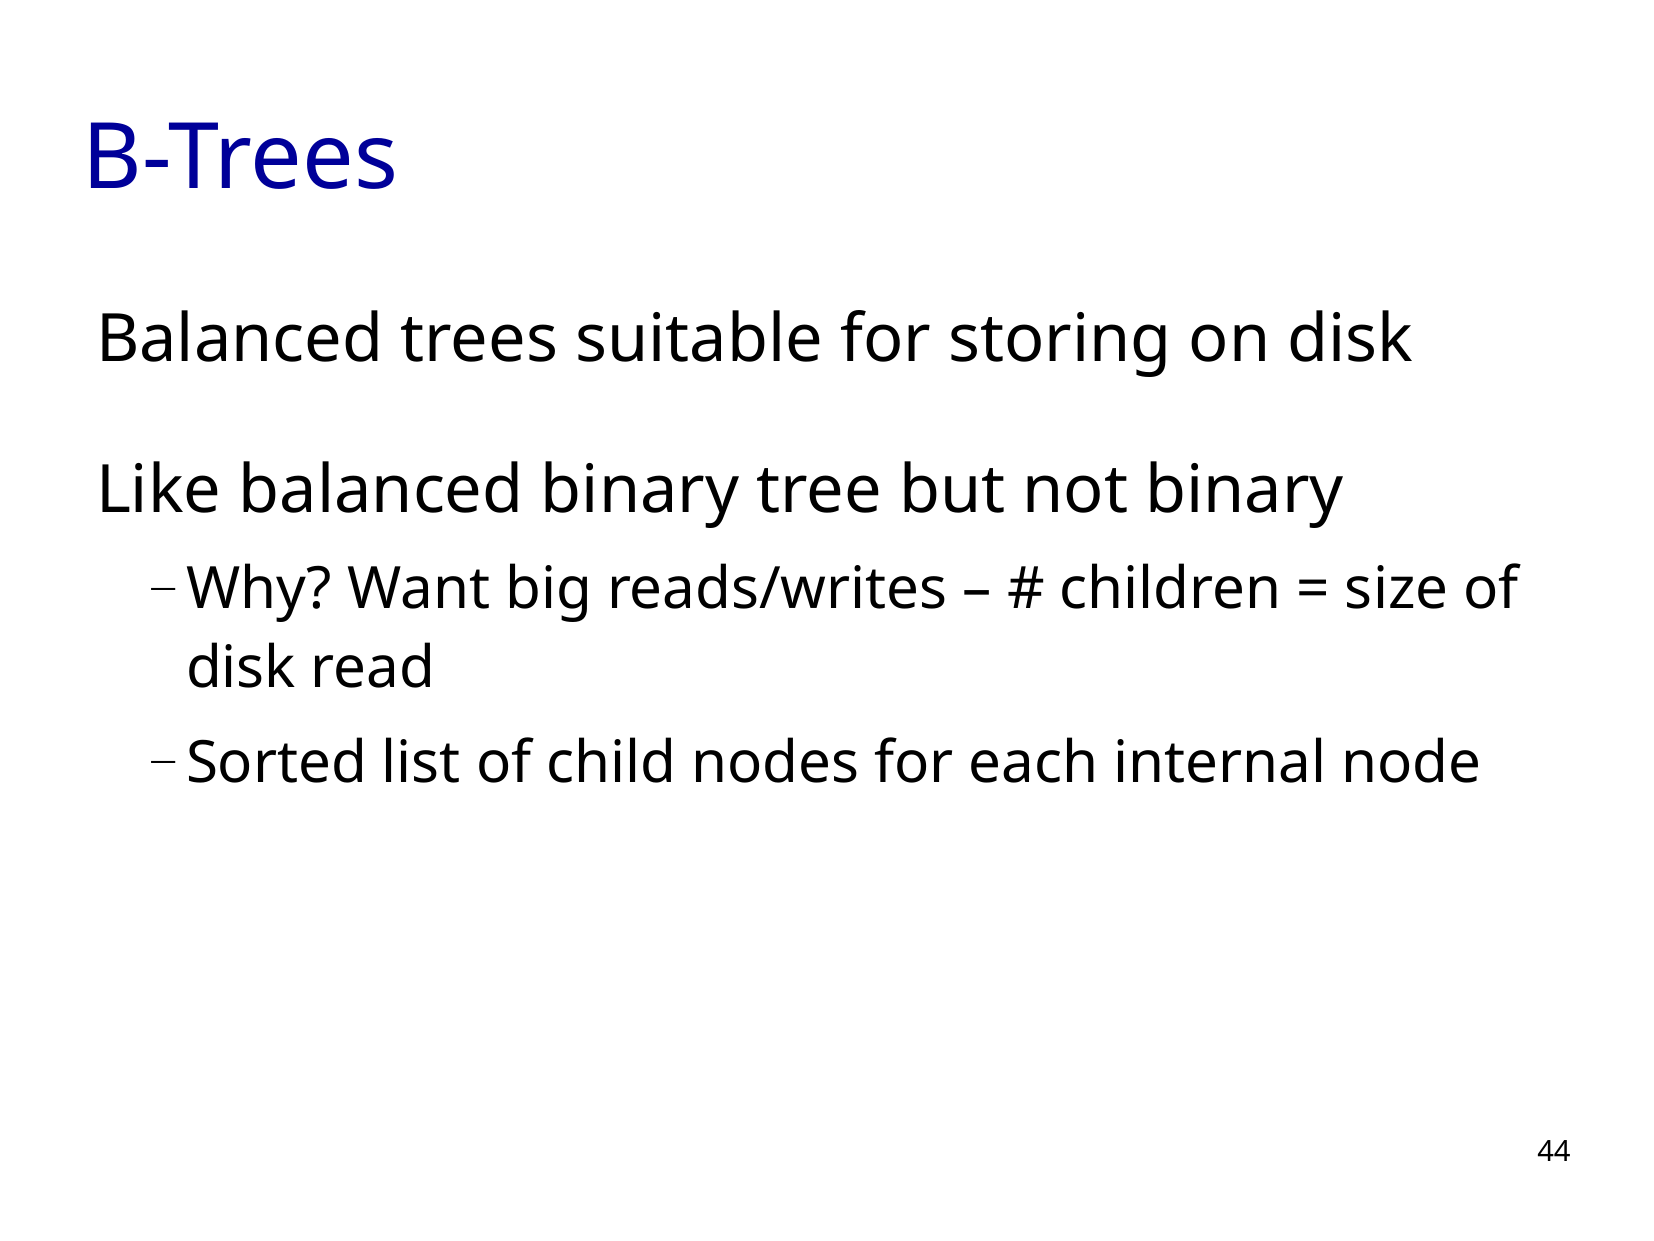

# B-Trees
Balanced trees suitable for storing on disk
Like balanced binary tree but not binary
Why? Want big reads/writes – # children = size of disk read
Sorted list of child nodes for each internal node
44